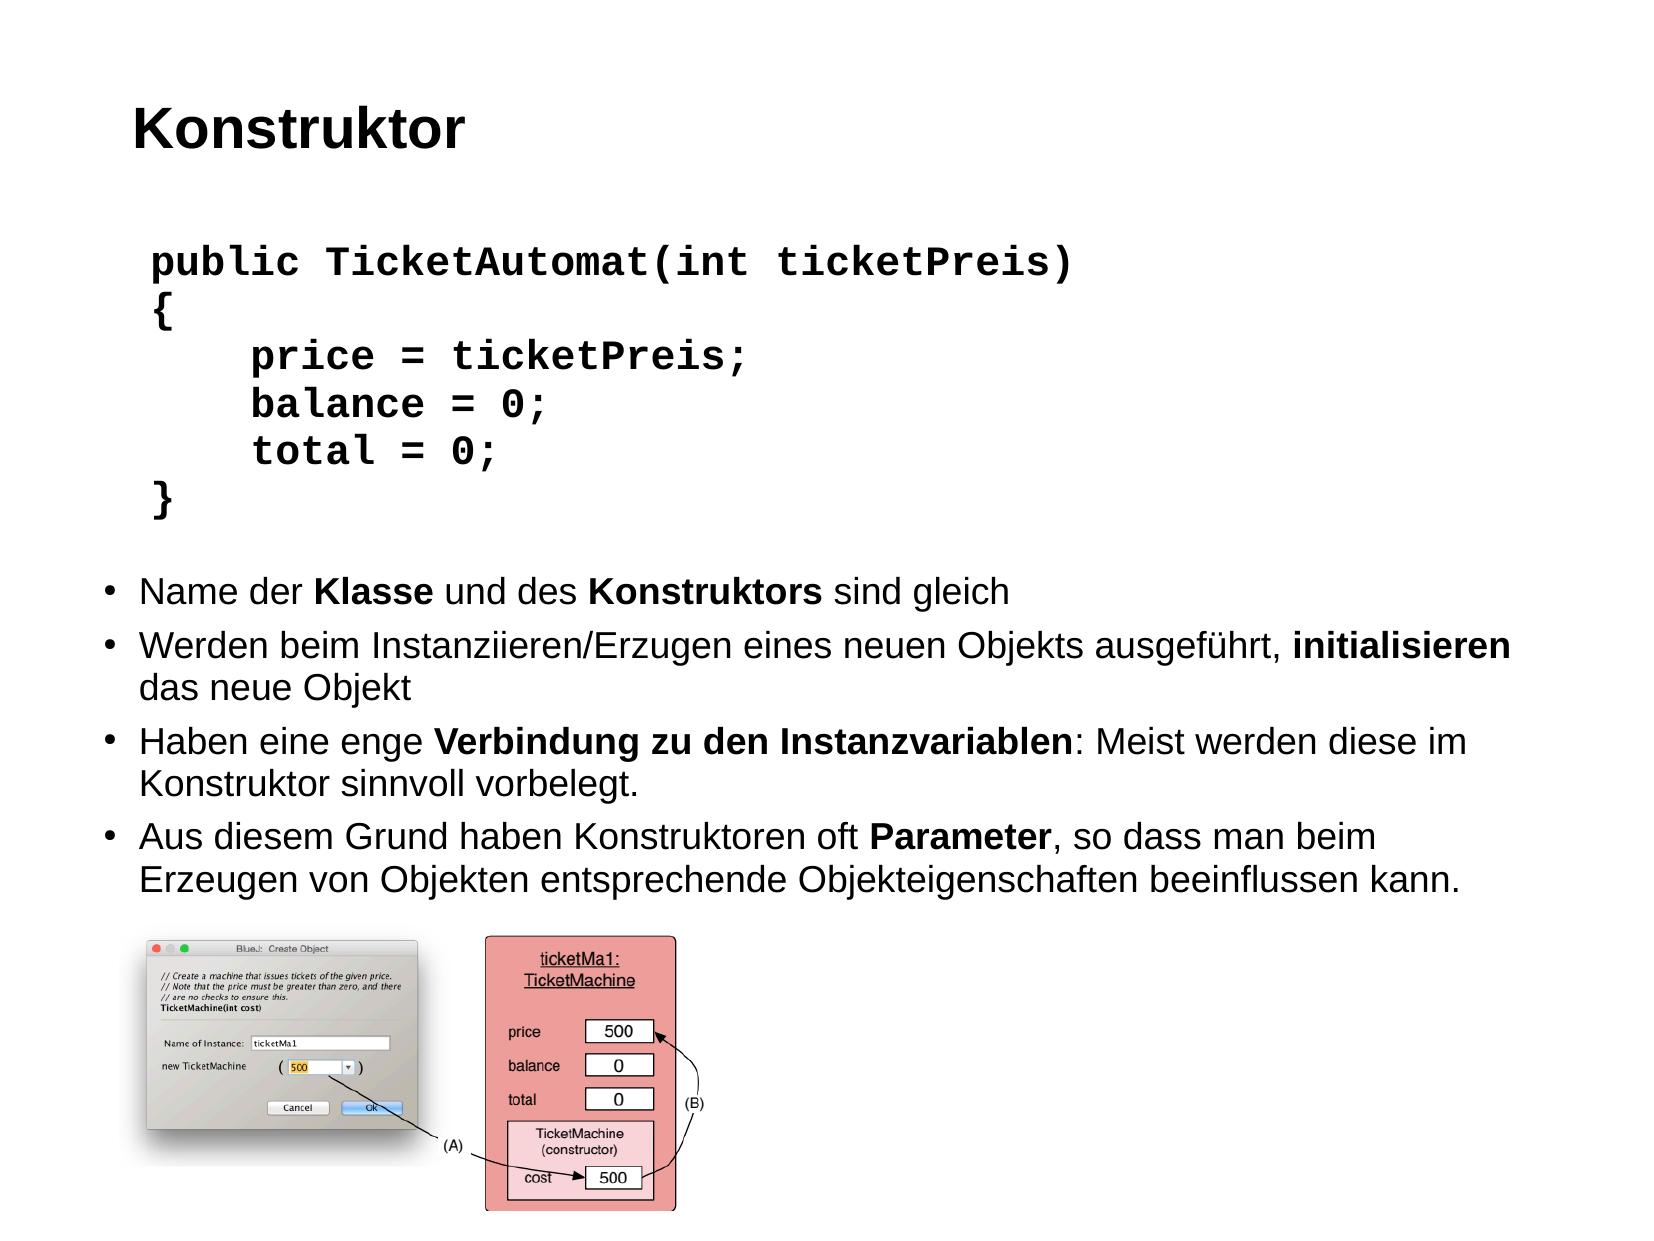

Konstruktor
public TicketAutomat(int ticketPreis)
{
 price = ticketPreis;
 balance = 0;
 total = 0;
}
Name der Klasse und des Konstruktors sind gleich
Werden beim Instanziieren/Erzugen eines neuen Objekts ausgeführt, initialisieren das neue Objekt
Haben eine enge Verbindung zu den Instanzvariablen: Meist werden diese im Konstruktor sinnvoll vorbelegt.
Aus diesem Grund haben Konstruktoren oft Parameter, so dass man beim Erzeugen von Objekten entsprechende Objekteigenschaften beeinflussen kann.